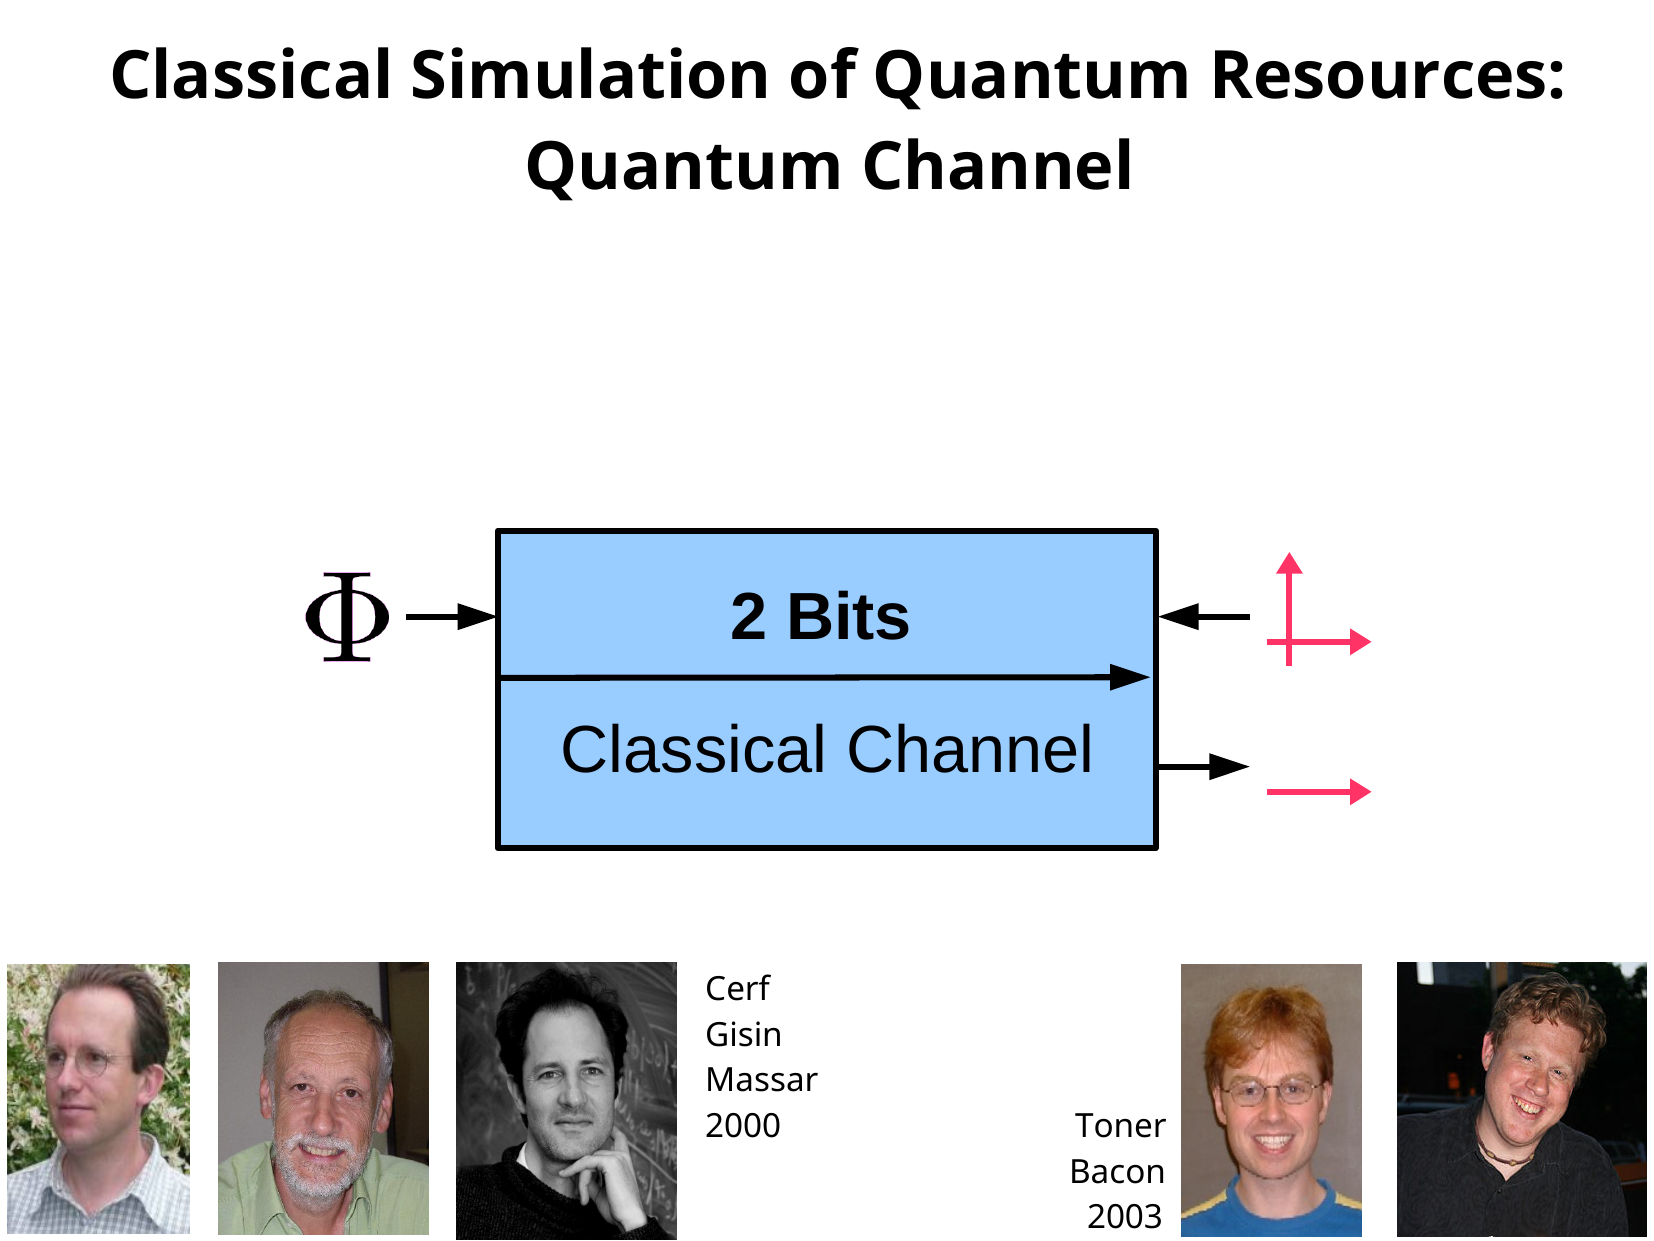

Classical Simulation of Quantum Resources:
Quantum Channel
2 Bits
Classical Channel
Cerf
Gisin
Massar
2000
Toner
Bacon
2003